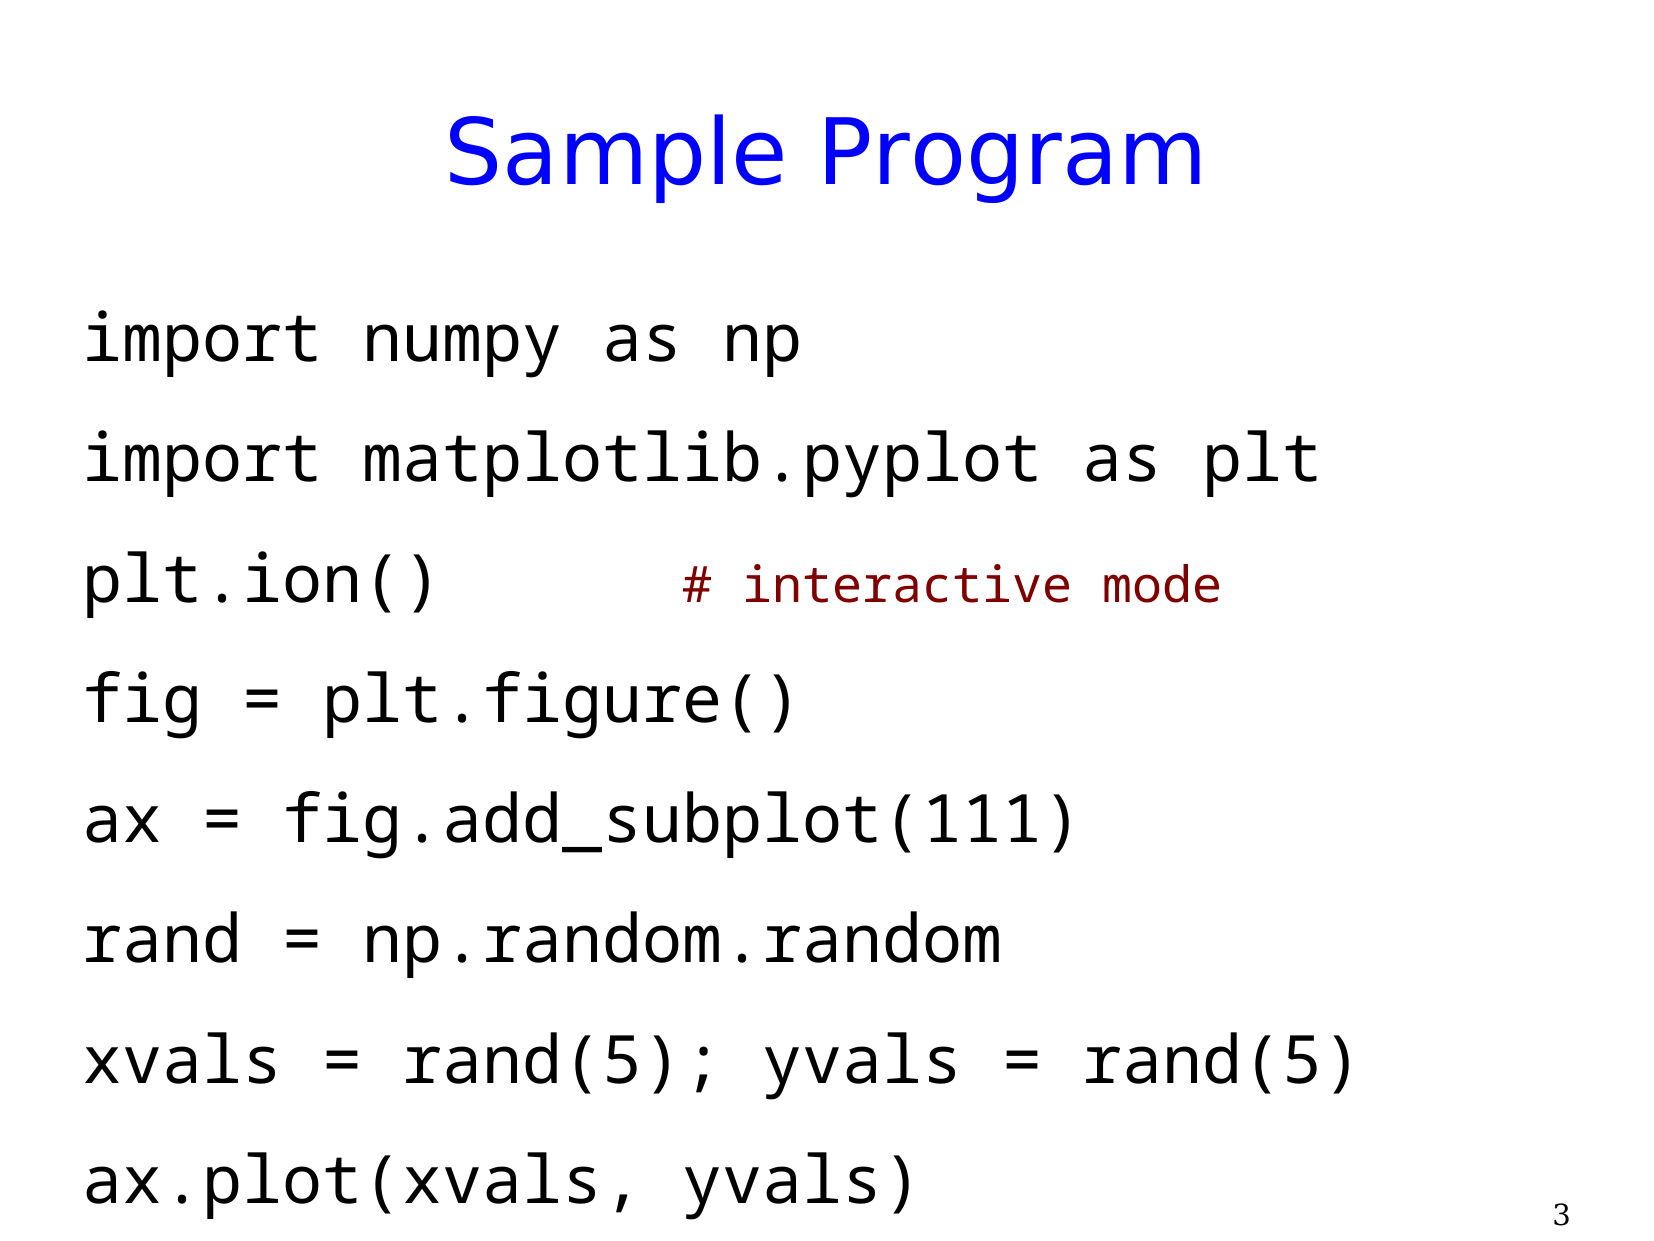

# Sample Program
import numpy as np
import matplotlib.pyplot as plt
plt.ion() # interactive mode
fig = plt.figure()
ax = fig.add_subplot(111)
rand = np.random.random
xvals = rand(5); yvals = rand(5)
ax.plot(xvals, yvals)
3